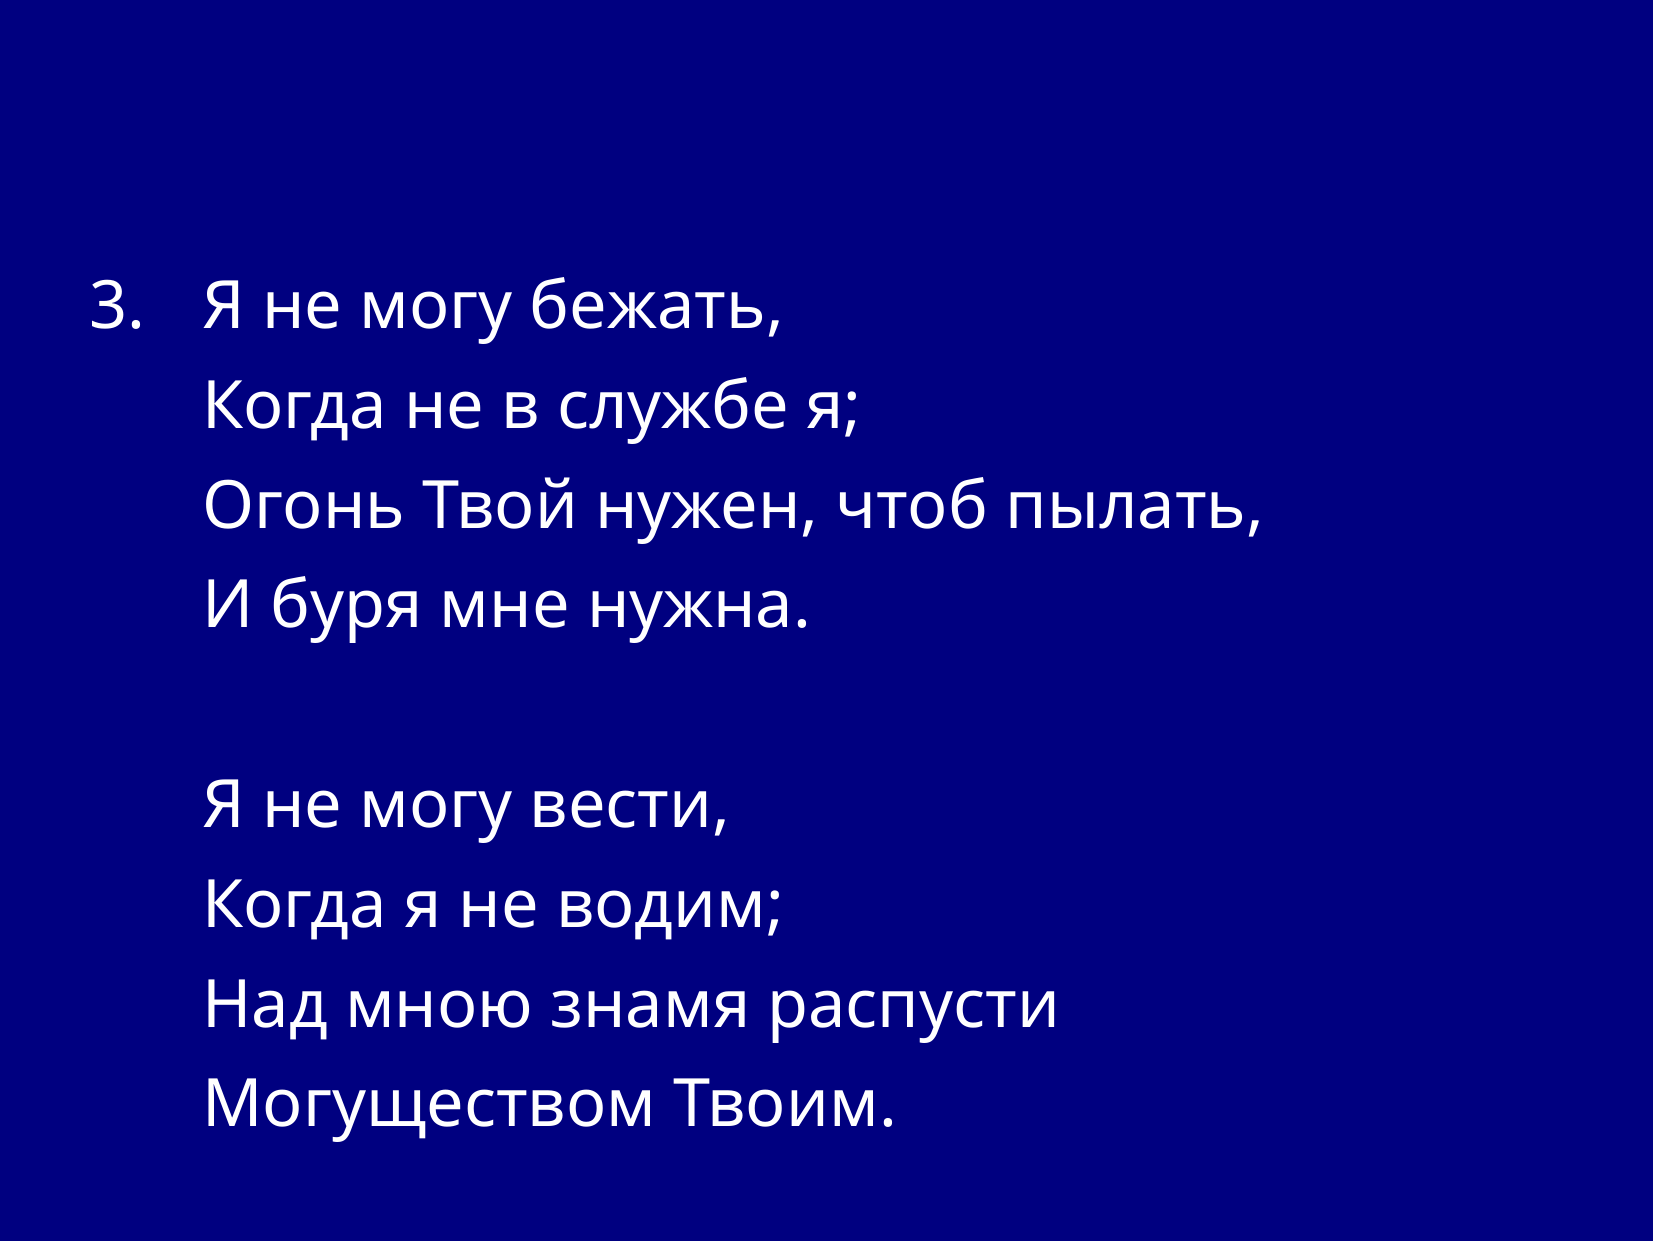

3.	Я не могу бежать,
	Когда не в службе я;
	Огонь Твой нужен, чтоб пылать,
	И буря мне нужна.
	Я не могу вести,
	Когда я не водим;
	Над мною знамя распусти
	Могуществом Твоим.